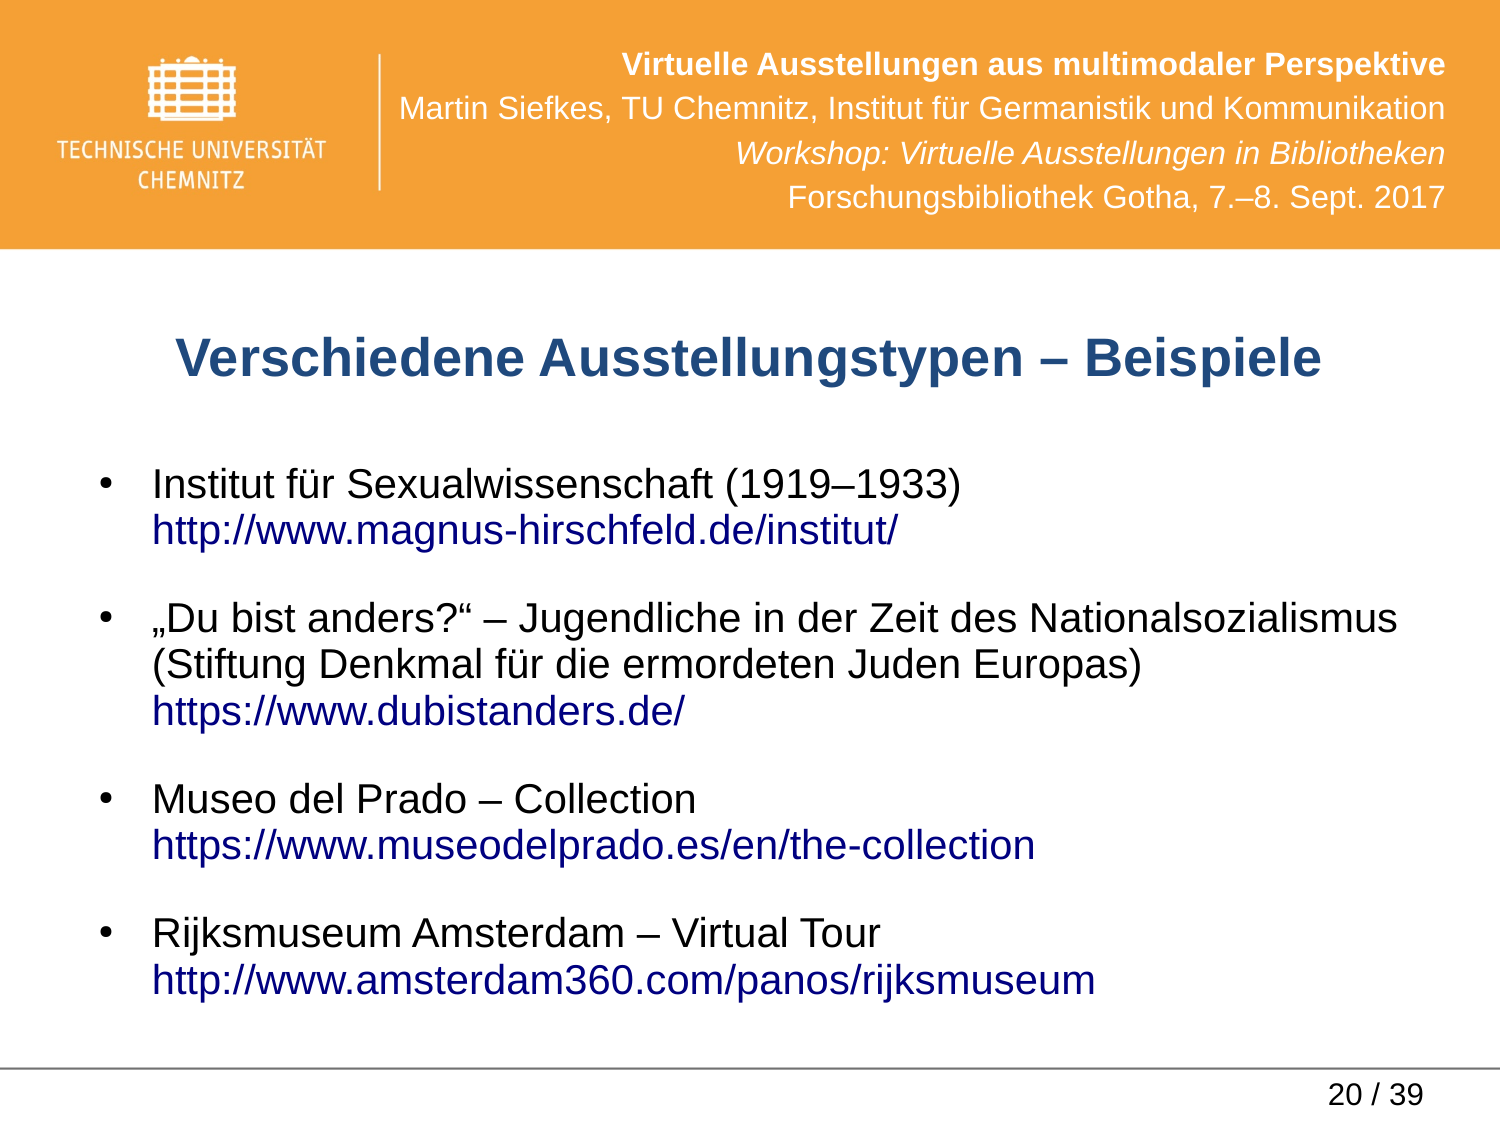

#
Verschiedene Ausstellungstypen – Beispiele
Institut für Sexualwissenschaft (1919–1933)
http://www.magnus-hirschfeld.de/institut/
„Du bist anders?“ – Jugendliche in der Zeit des Nationalsozialismus
(Stiftung Denkmal für die ermordeten Juden Europas)
https://www.dubistanders.de/
Museo del Prado – Collection
https://www.museodelprado.es/en/the-collection
Rijksmuseum Amsterdam – Virtual Tour
http://www.amsterdam360.com/panos/rijksmuseum